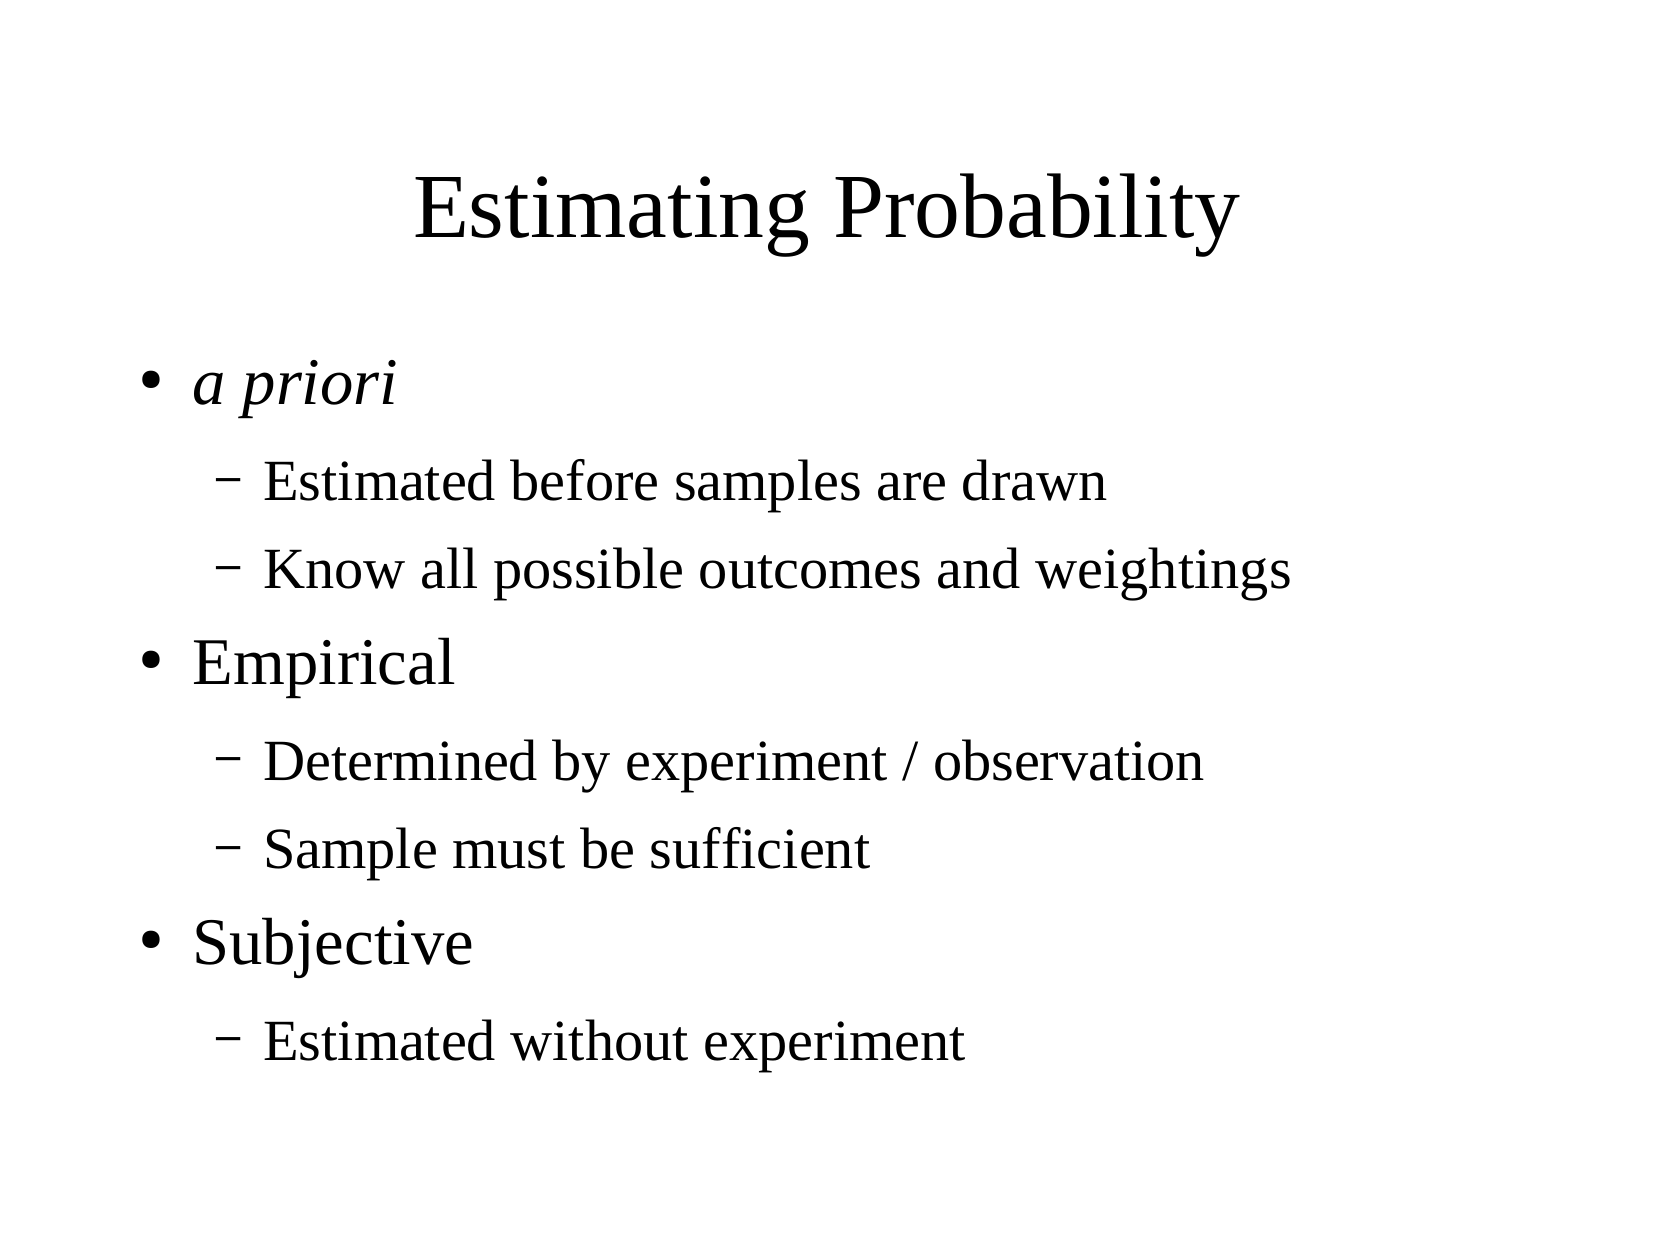

# Estimating Probability
a priori
Estimated before samples are drawn
Know all possible outcomes and weightings
Empirical
Determined by experiment / observation
Sample must be sufficient
Subjective
Estimated without experiment